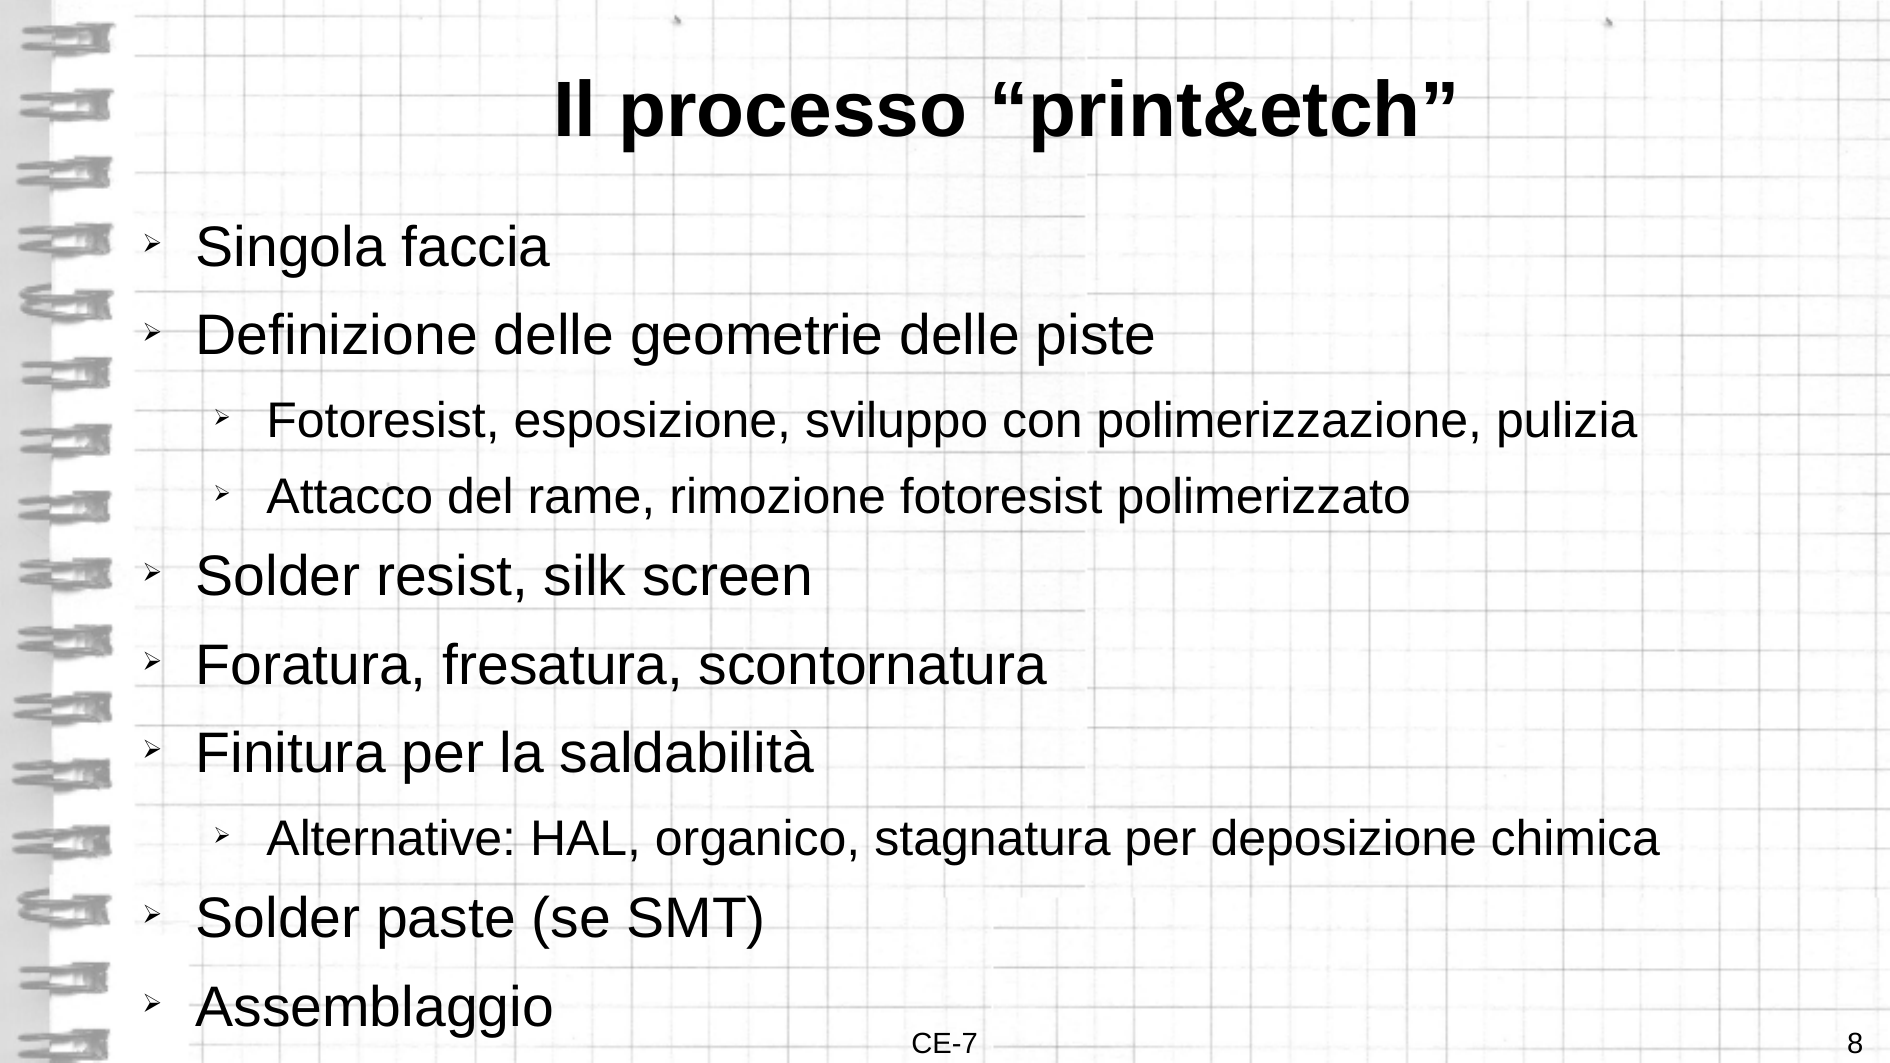

# Il processo “print&etch”
Singola faccia
Definizione delle geometrie delle piste
Fotoresist, esposizione, sviluppo con polimerizzazione, pulizia
Attacco del rame, rimozione fotoresist polimerizzato
Solder resist, silk screen
Foratura, fresatura, scontornatura
Finitura per la saldabilità
Alternative: HAL, organico, stagnatura per deposizione chimica
Solder paste (se SMT)
Assemblaggio
CE-7
8